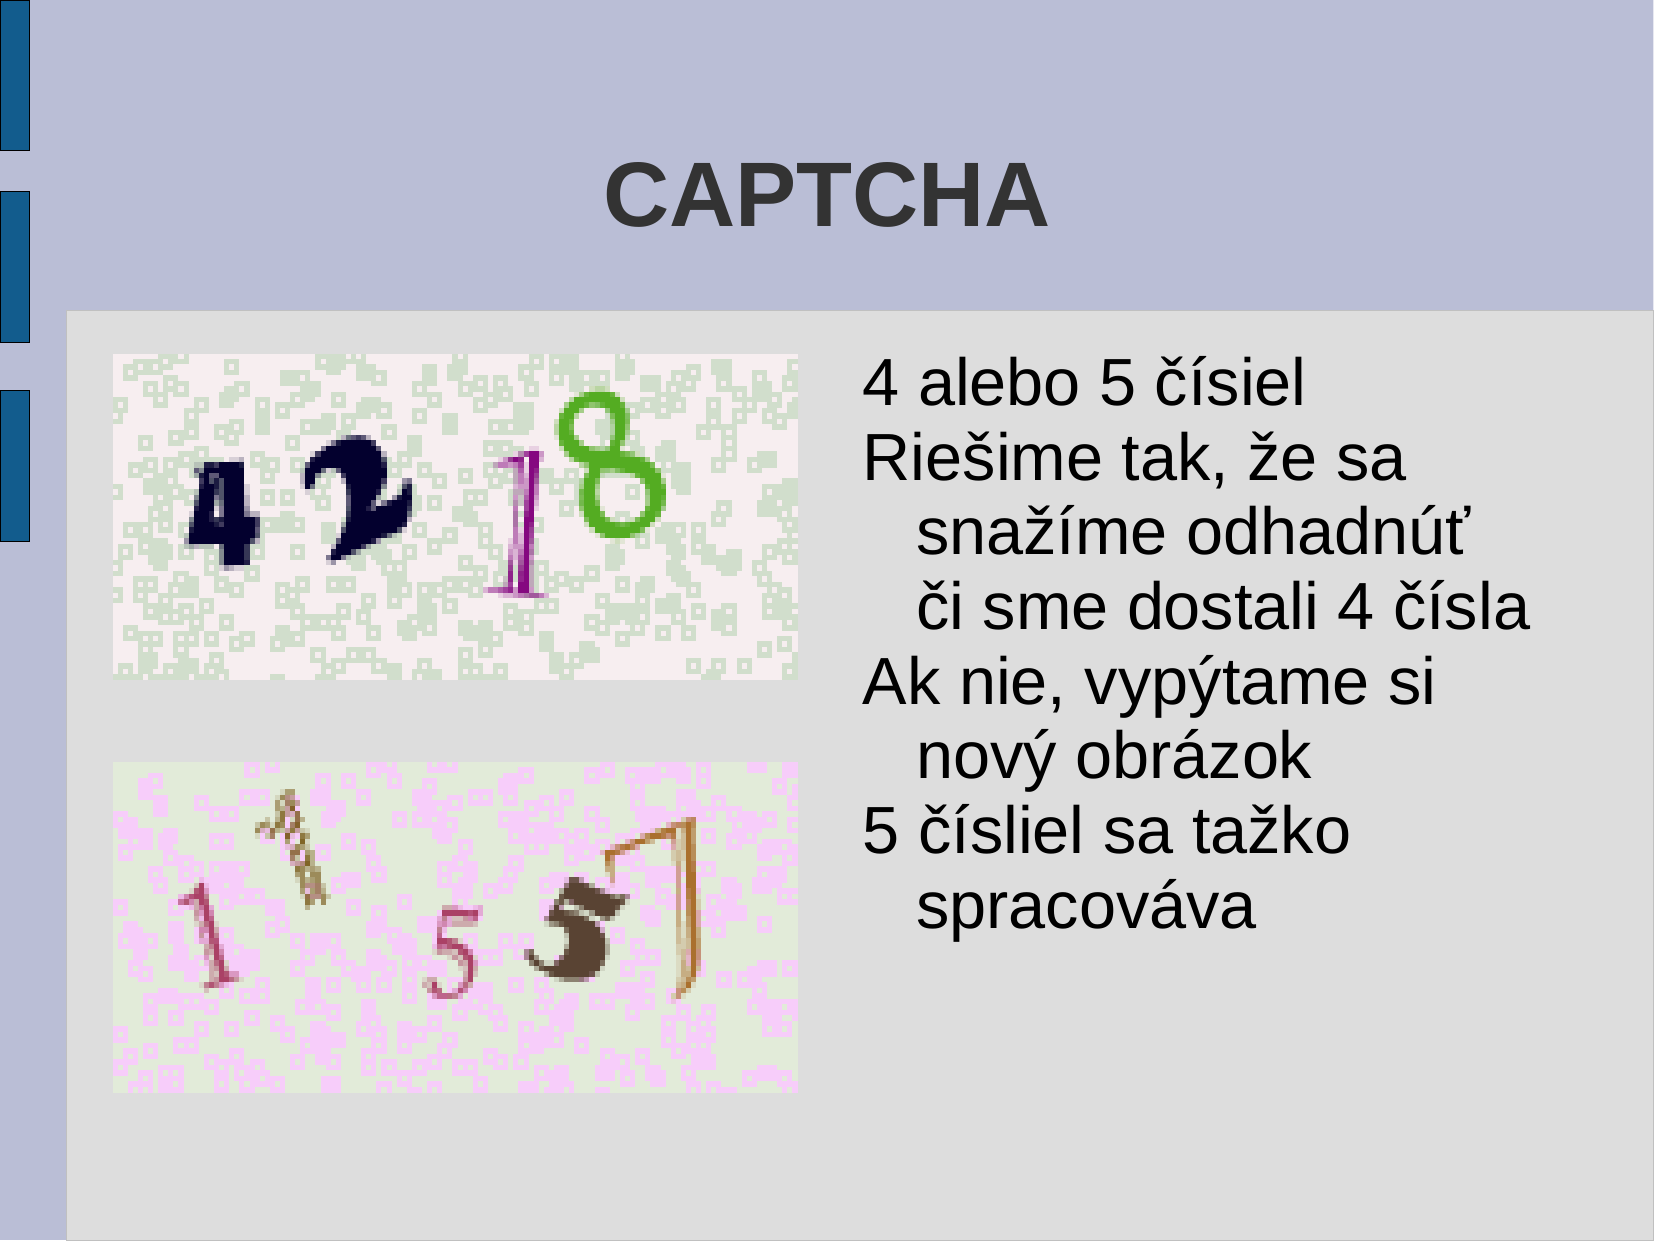

# CAPTCHA
4 alebo 5 čísiel
Riešime tak, že sa snažíme odhadnúť či sme dostali 4 čísla
Ak nie, vypýtame si nový obrázok
5 čísliel sa tažko spracováva